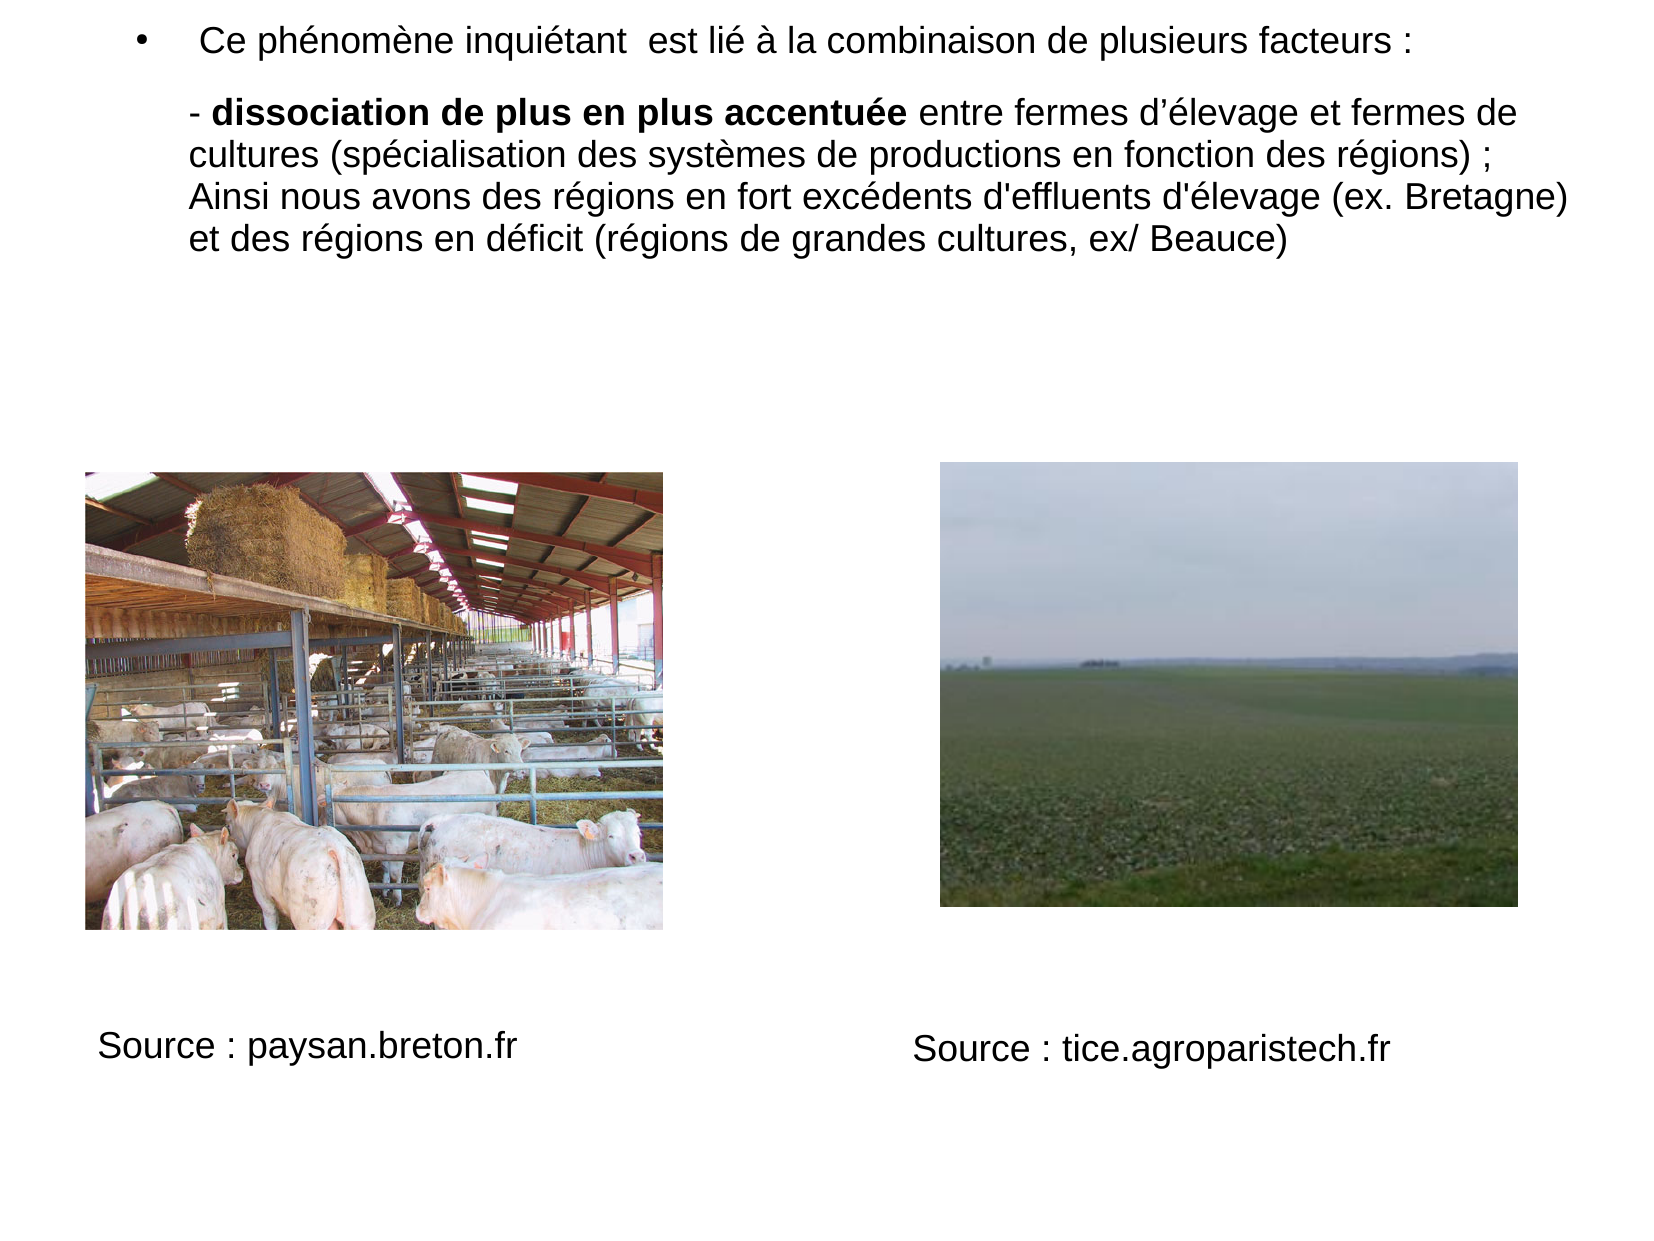

# Ce phénomène inquiétant est lié à la combinaison de plusieurs facteurs :
- dissociation de plus en plus accentuée entre fermes d’élevage et fermes de cultures (spécialisation des systèmes de productions en fonction des régions) ; Ainsi nous avons des régions en fort excédents d'effluents d'élevage (ex. Bretagne) et des régions en déficit (régions de grandes cultures, ex/ Beauce)
Source : paysan.breton.fr
Source : tice.agroparistech.fr